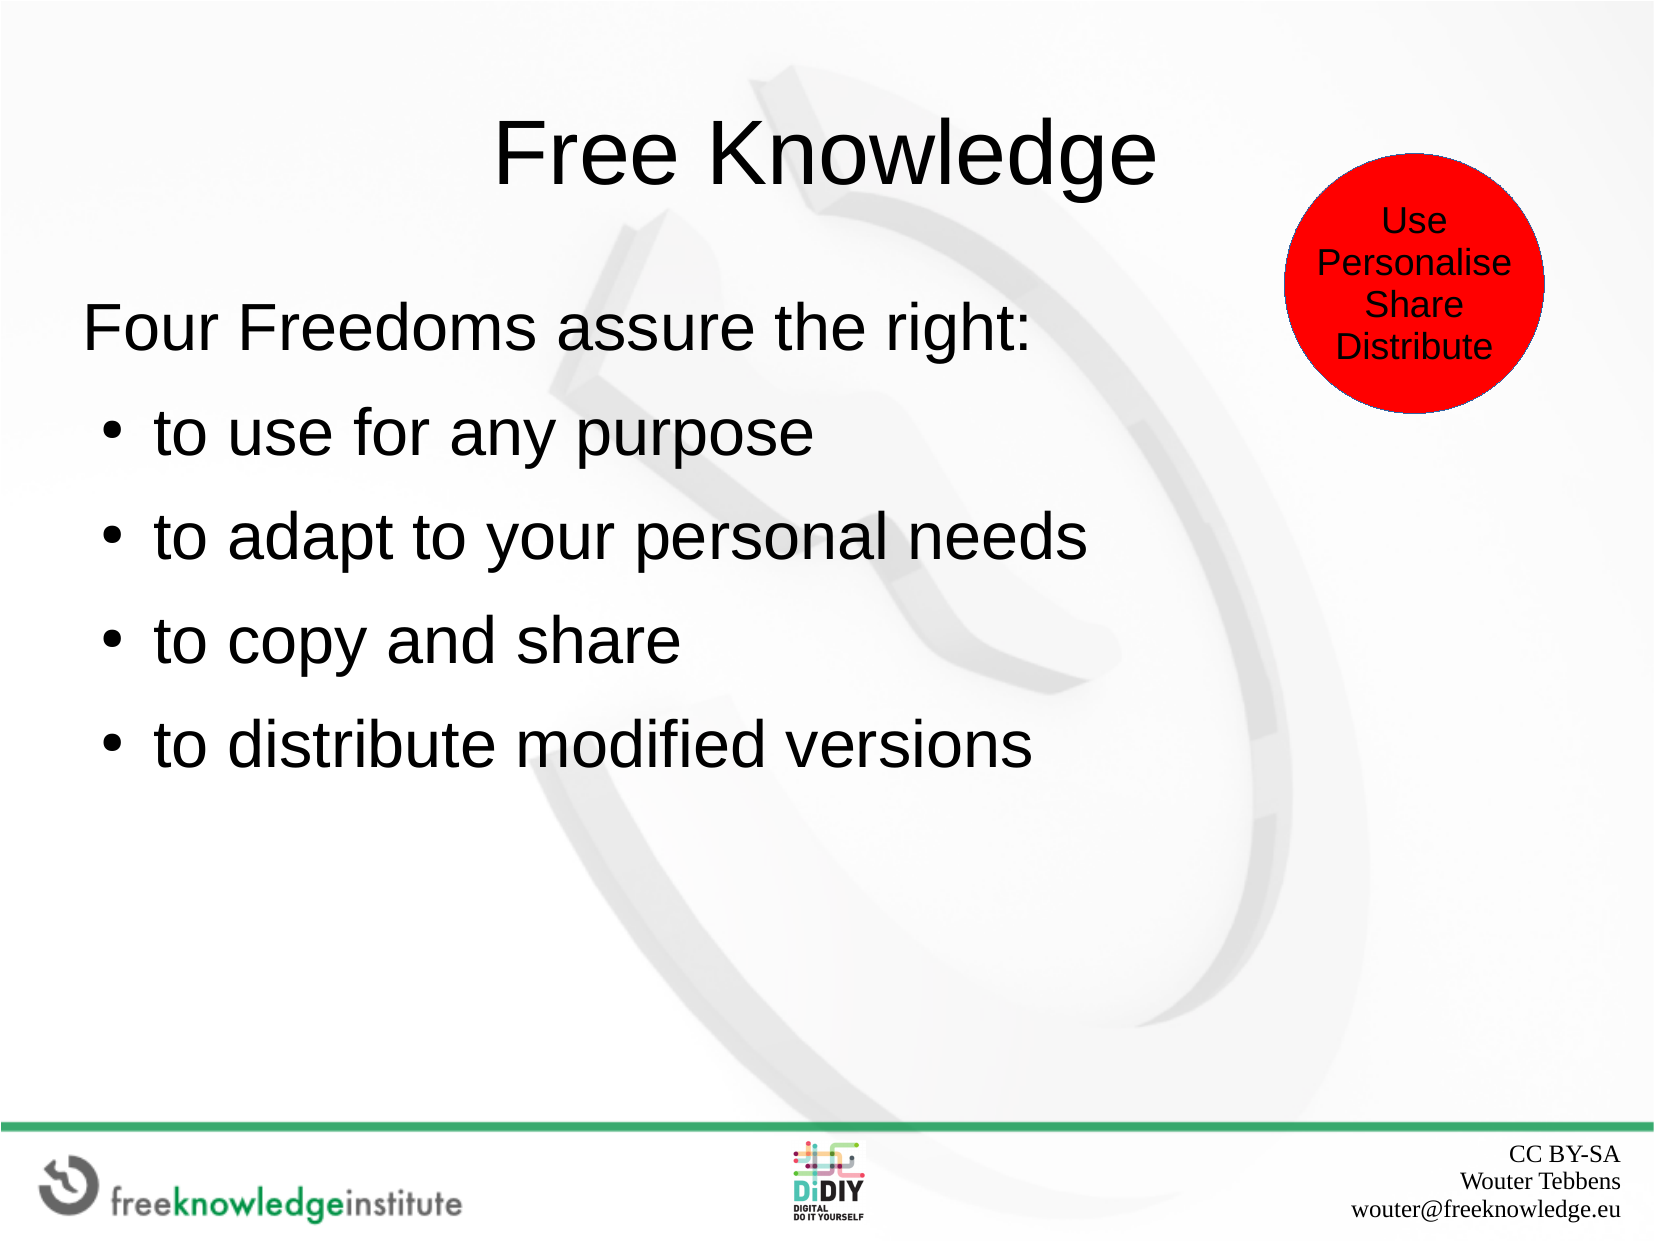

# Free Knowledge
Use
Personalise
Share
Distribute
Four Freedoms assure the right:
to use for any purpose
to adapt to your personal needs
to copy and share
to distribute modified versions